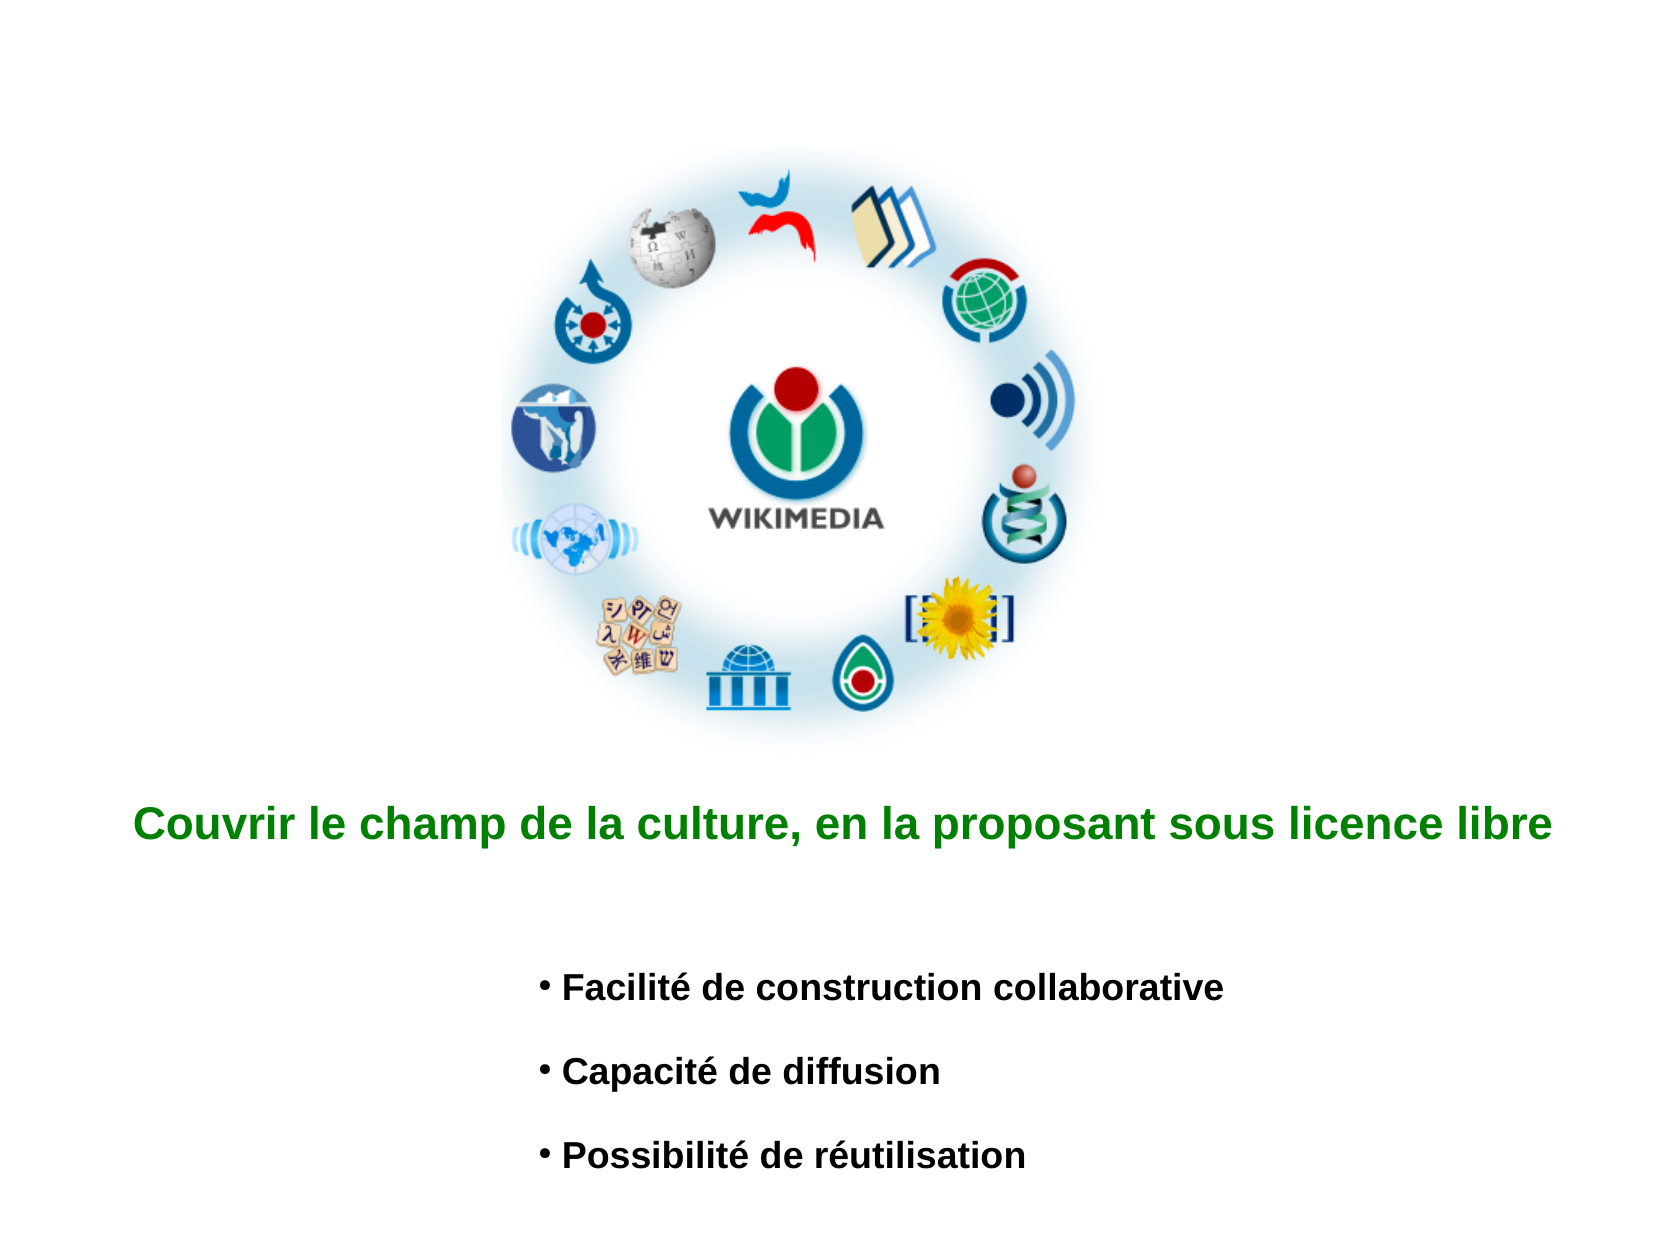

Couvrir le champ de la culture, en la proposant sous licence libre
 Facilité de construction collaborative
 Capacité de diffusion
 Possibilité de réutilisation